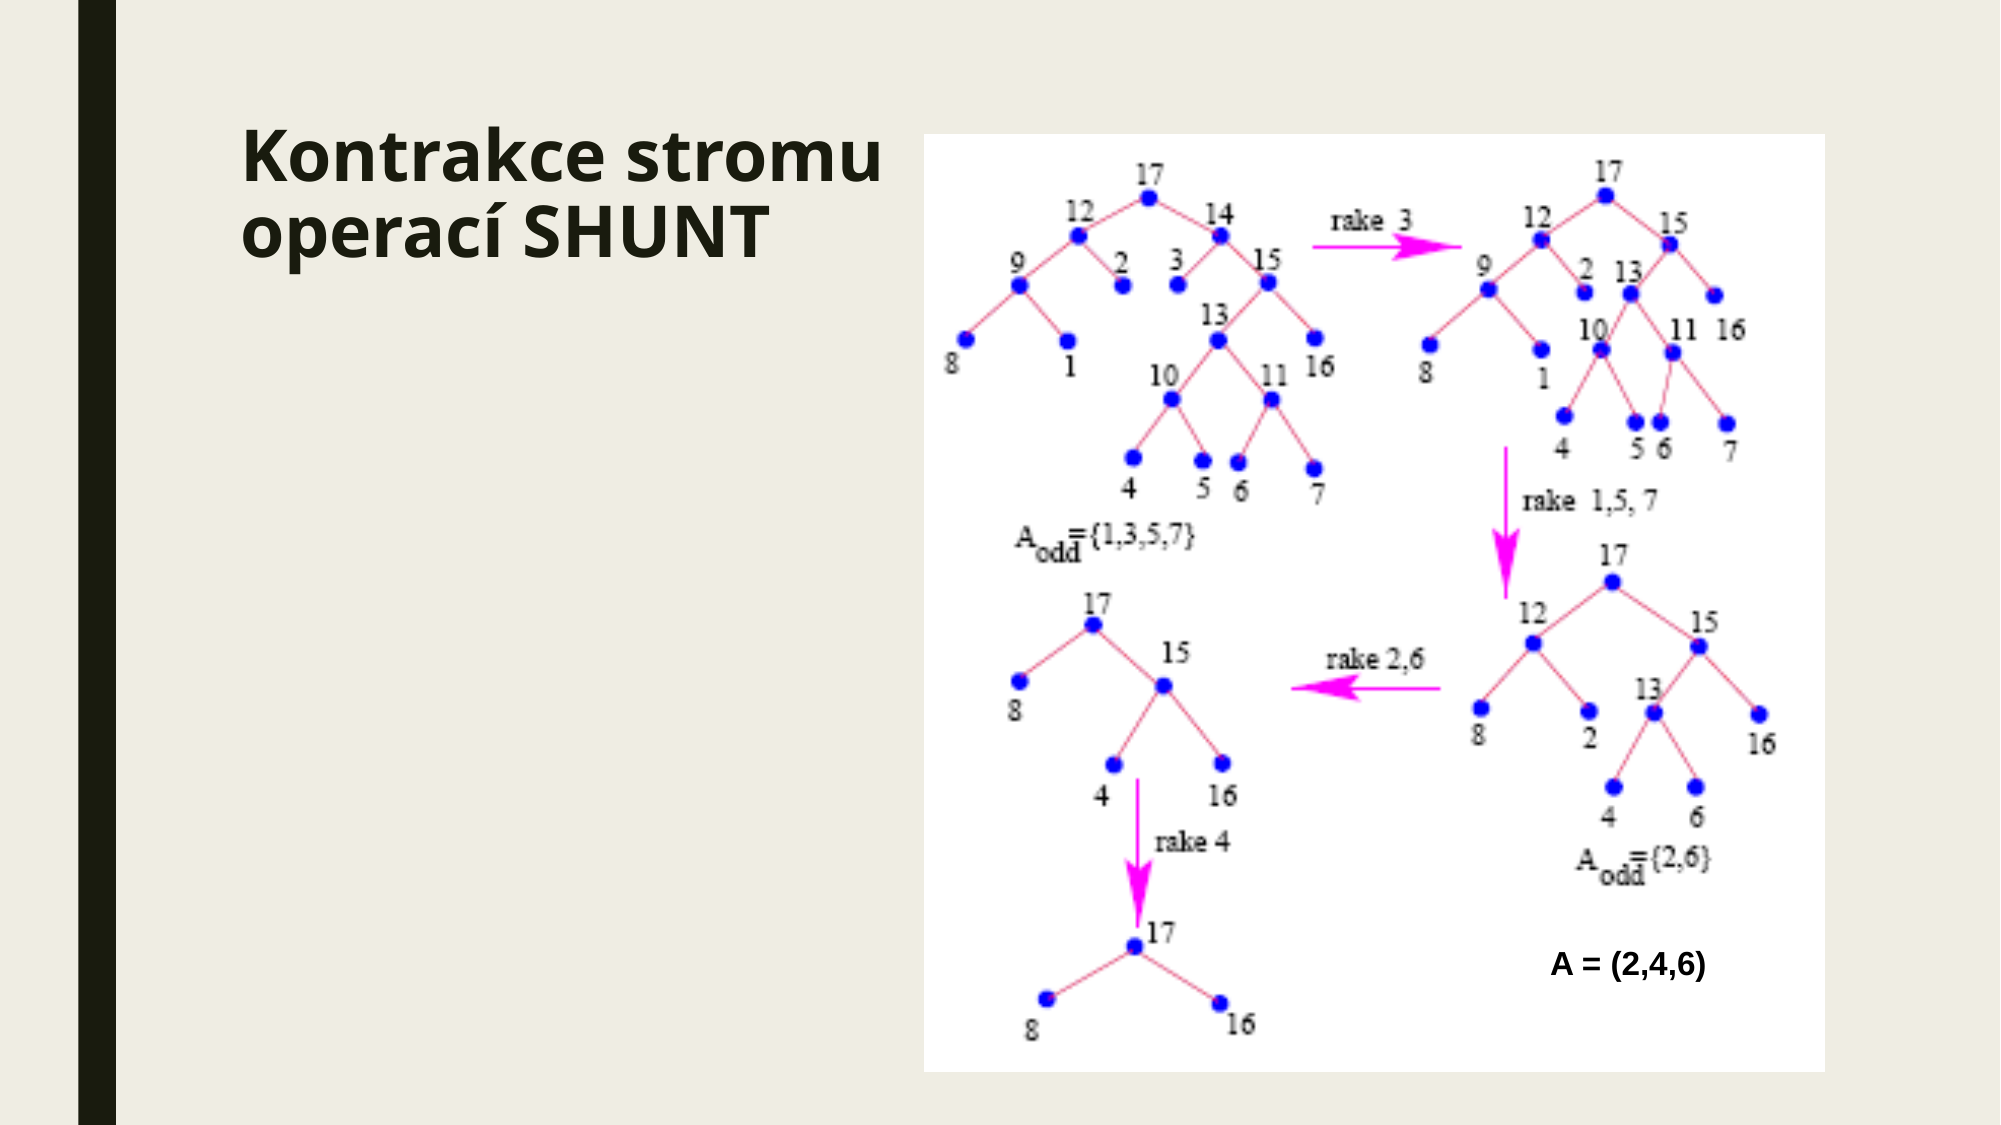

# Kontrakce stromu operací SHUNT
A = (2,4,6)